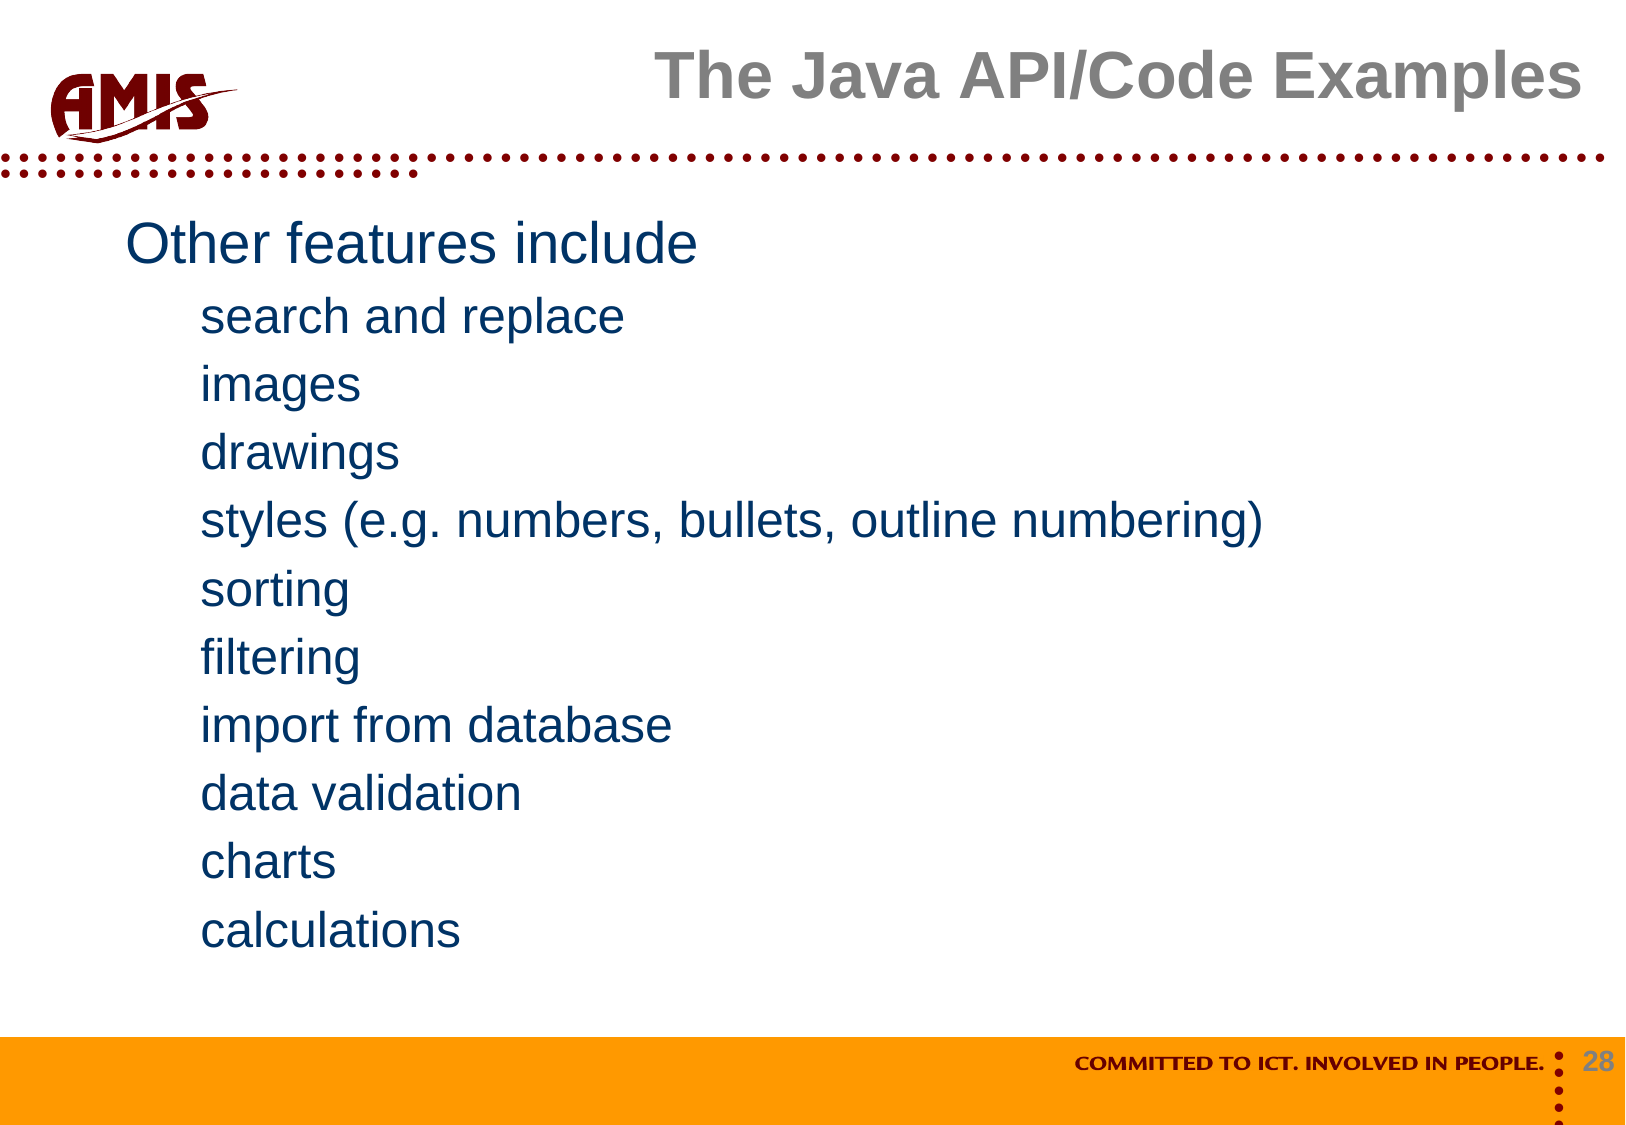

# The Java API/Code Examples
Other features include
search and replace
images
drawings
styles (e.g. numbers, bullets, outline numbering)
sorting
filtering
import from database
data validation
charts
calculations